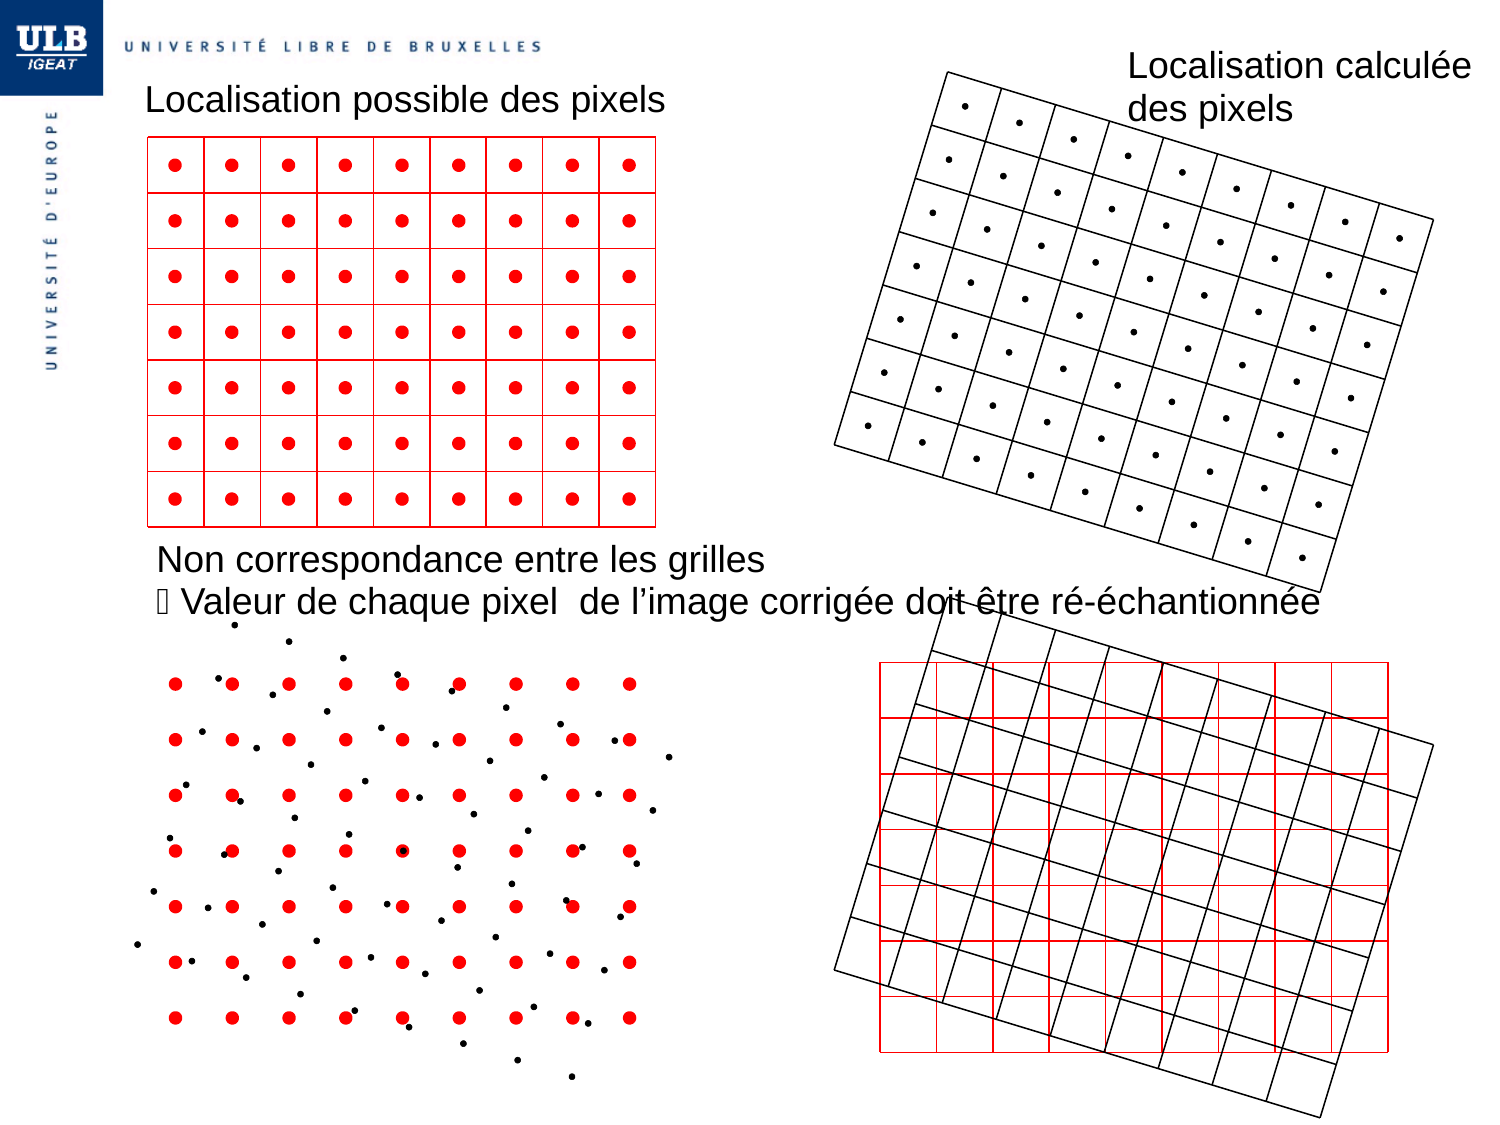

Localisation calculée
des pixels
Localisation possible des pixels
Non correspondance entre les grilles
a Valeur de chaque pixel de l’image corrigée doit être ré-échantionnée